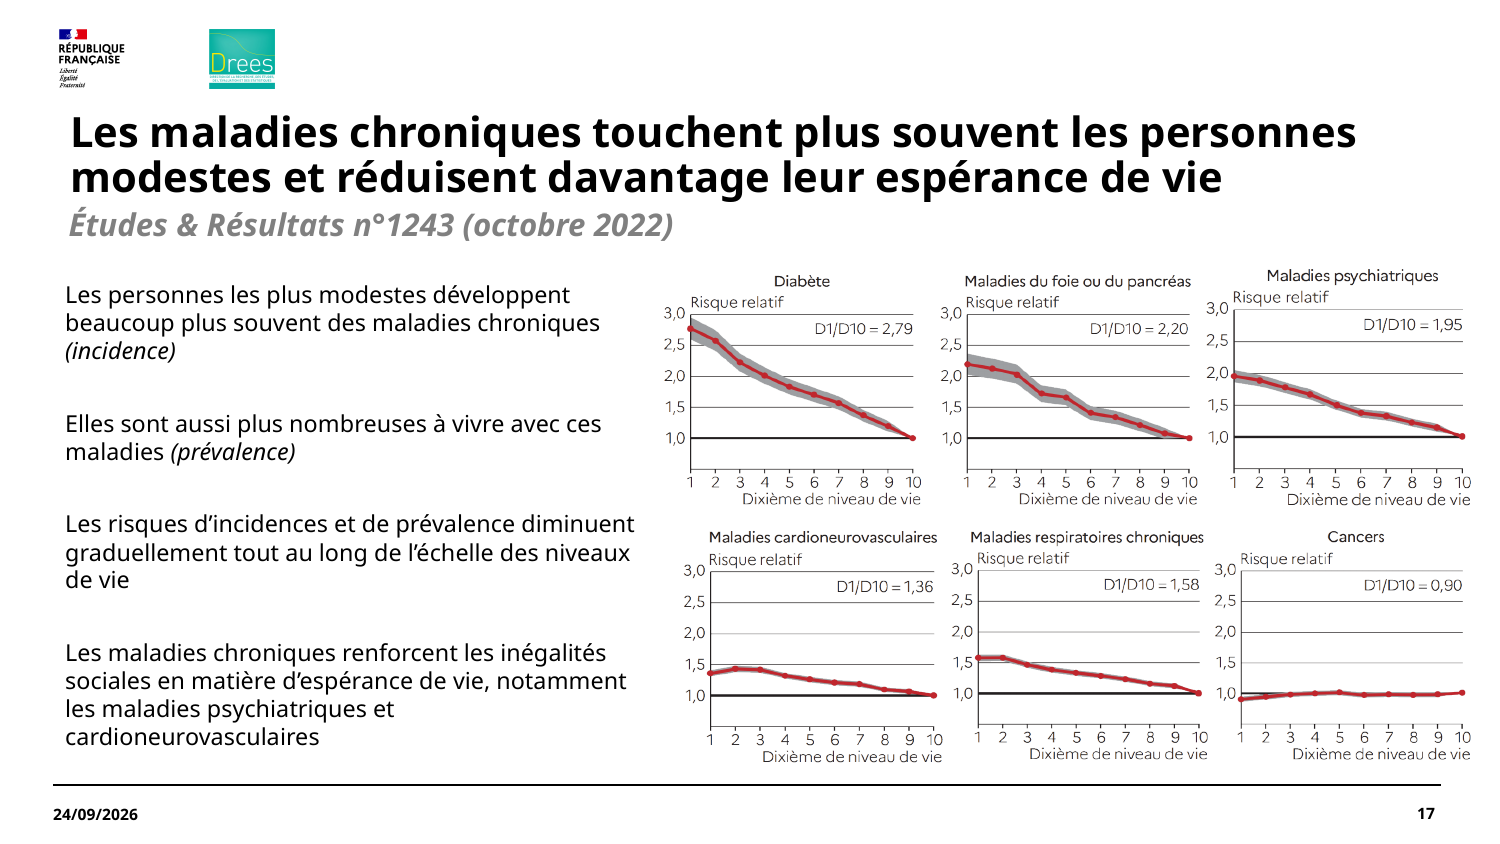

Les maladies chroniques touchent plus souvent les personnes modestes et réduisent davantage leur espérance de vie
# Études & Résultats n°1243 (octobre 2022)
Les personnes les plus modestes développent beaucoup plus souvent des maladies chroniques (incidence)
Elles sont aussi plus nombreuses à vivre avec ces maladies (prévalence)
Les risques d’incidences et de prévalence diminuent graduellement tout au long de l’échelle des niveaux de vie
Les maladies chroniques renforcent les inégalités sociales en matière d’espérance de vie, notamment les maladies psychiatriques et cardioneurovasculaires
17